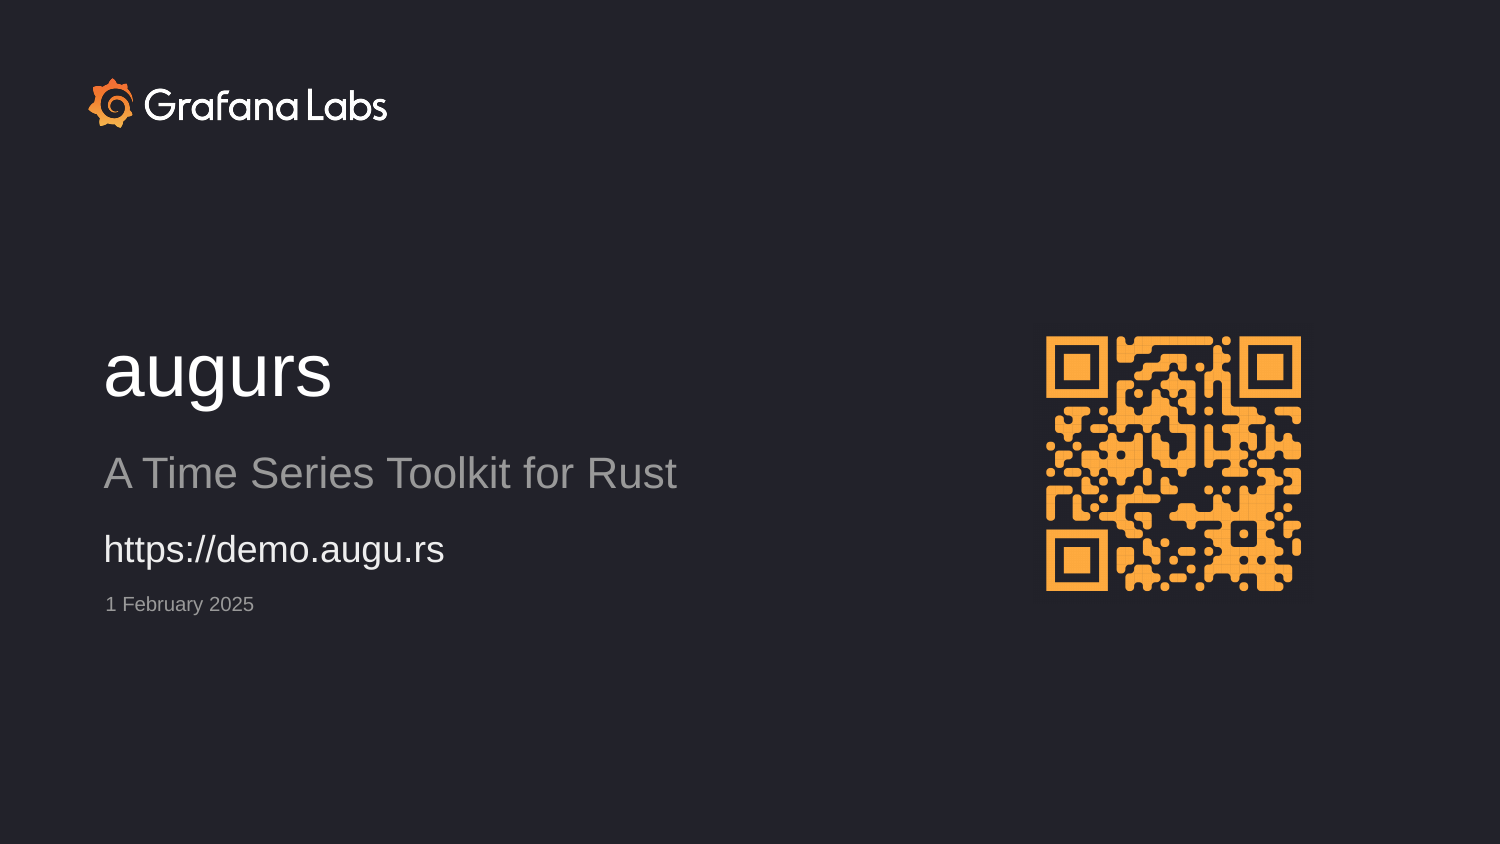

# augurs
A Time Series Toolkit for Rust
https://demo.augu.rs
1 February 2025